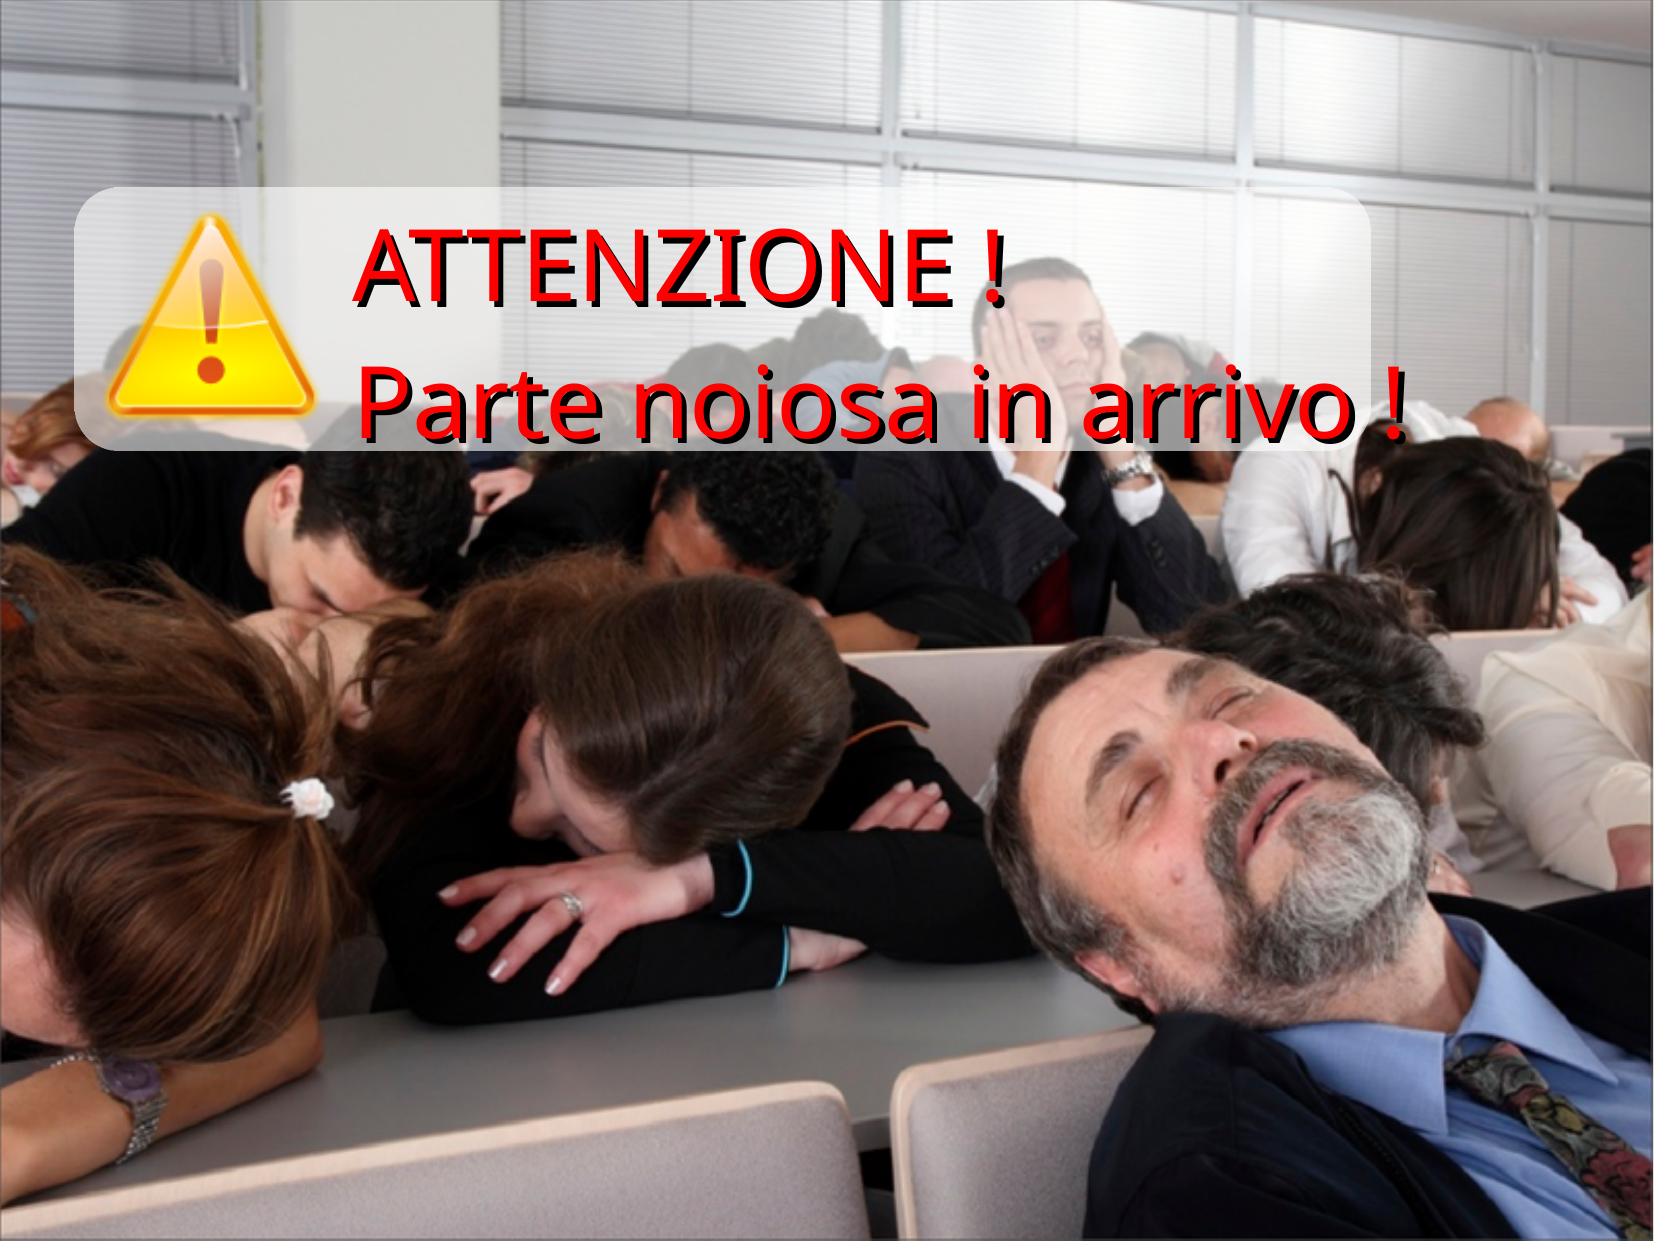

ATTENZIONE !
Parte noiosa in arrivo !